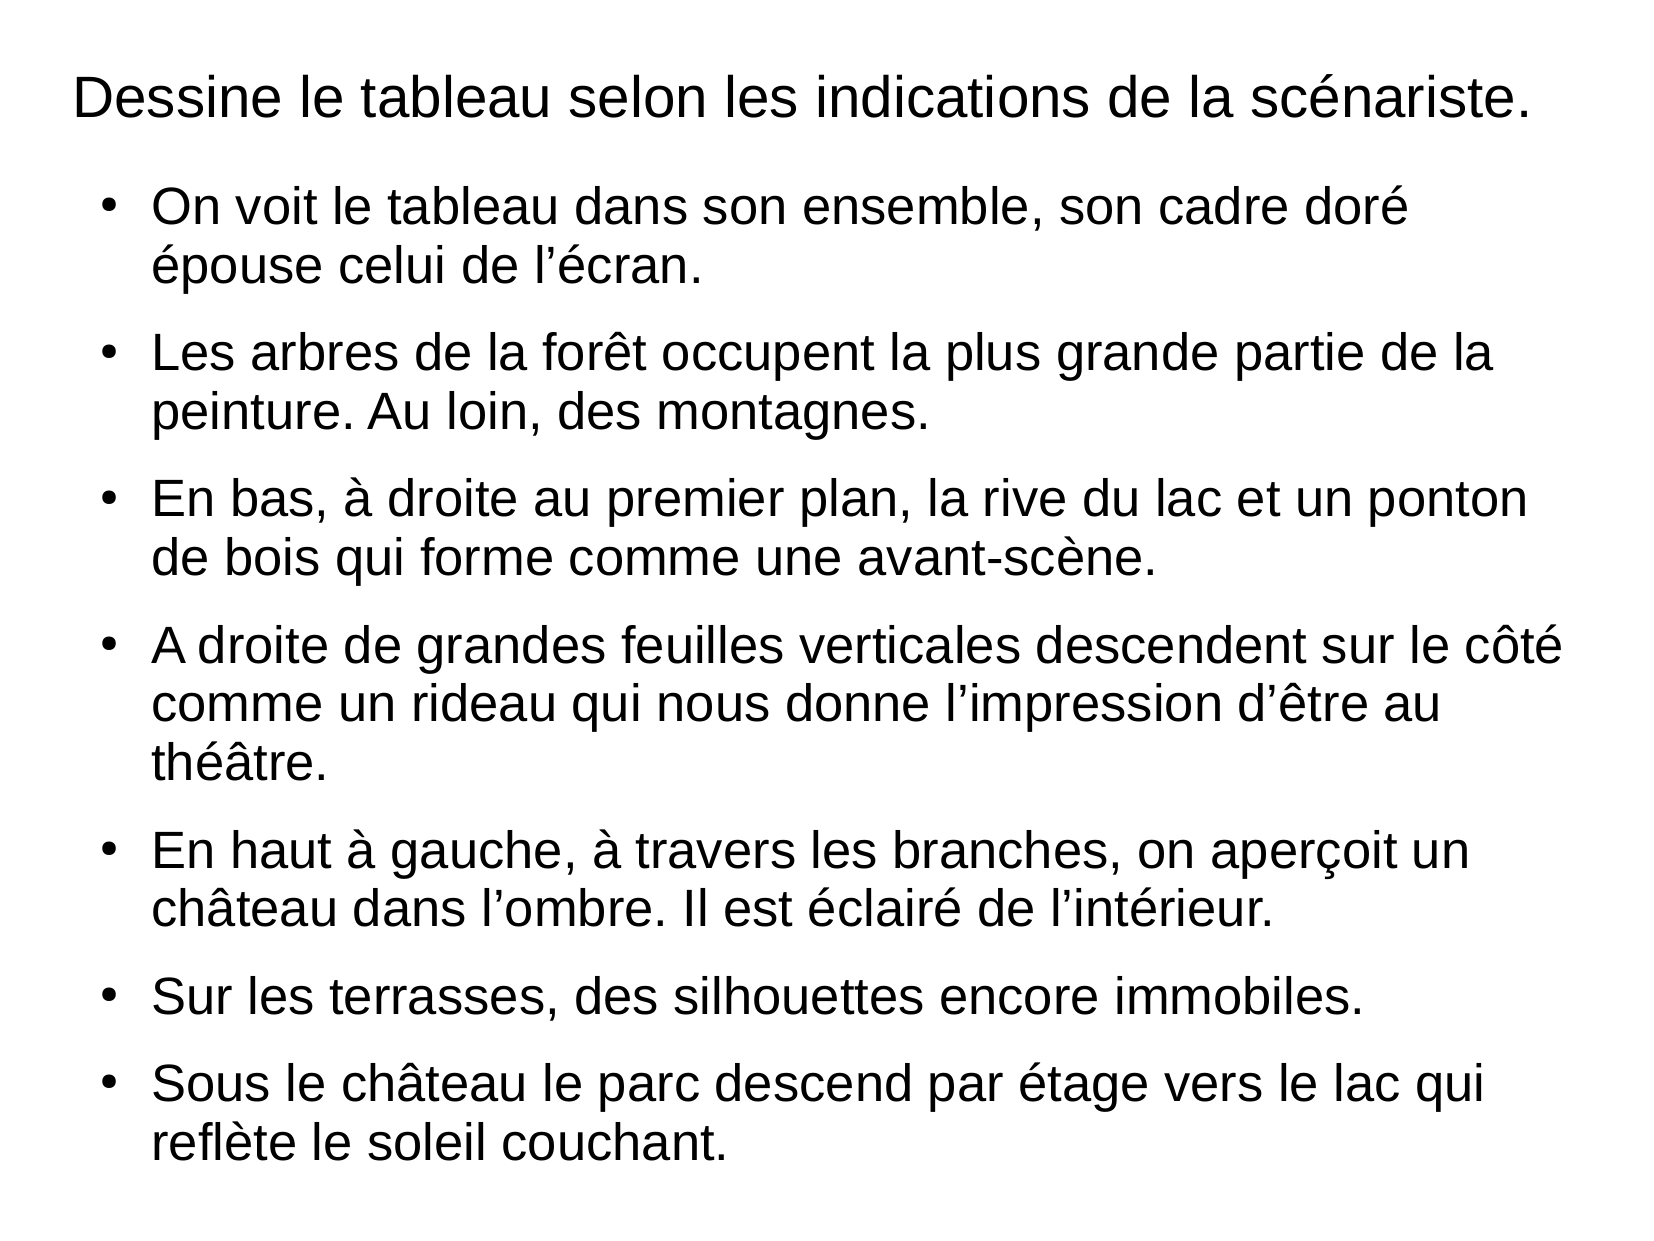

# Dessine le tableau selon les indications de la scénariste.
On voit le tableau dans son ensemble, son cadre doré épouse celui de l’écran.
Les arbres de la forêt occupent la plus grande partie de la peinture. Au loin, des montagnes.
En bas, à droite au premier plan, la rive du lac et un ponton de bois qui forme comme une avant-scène.
A droite de grandes feuilles verticales descendent sur le côté comme un rideau qui nous donne l’impression d’être au théâtre.
En haut à gauche, à travers les branches, on aperçoit un château dans l’ombre. Il est éclairé de l’intérieur.
Sur les terrasses, des silhouettes encore immobiles.
Sous le château le parc descend par étage vers le lac qui reflète le soleil couchant.